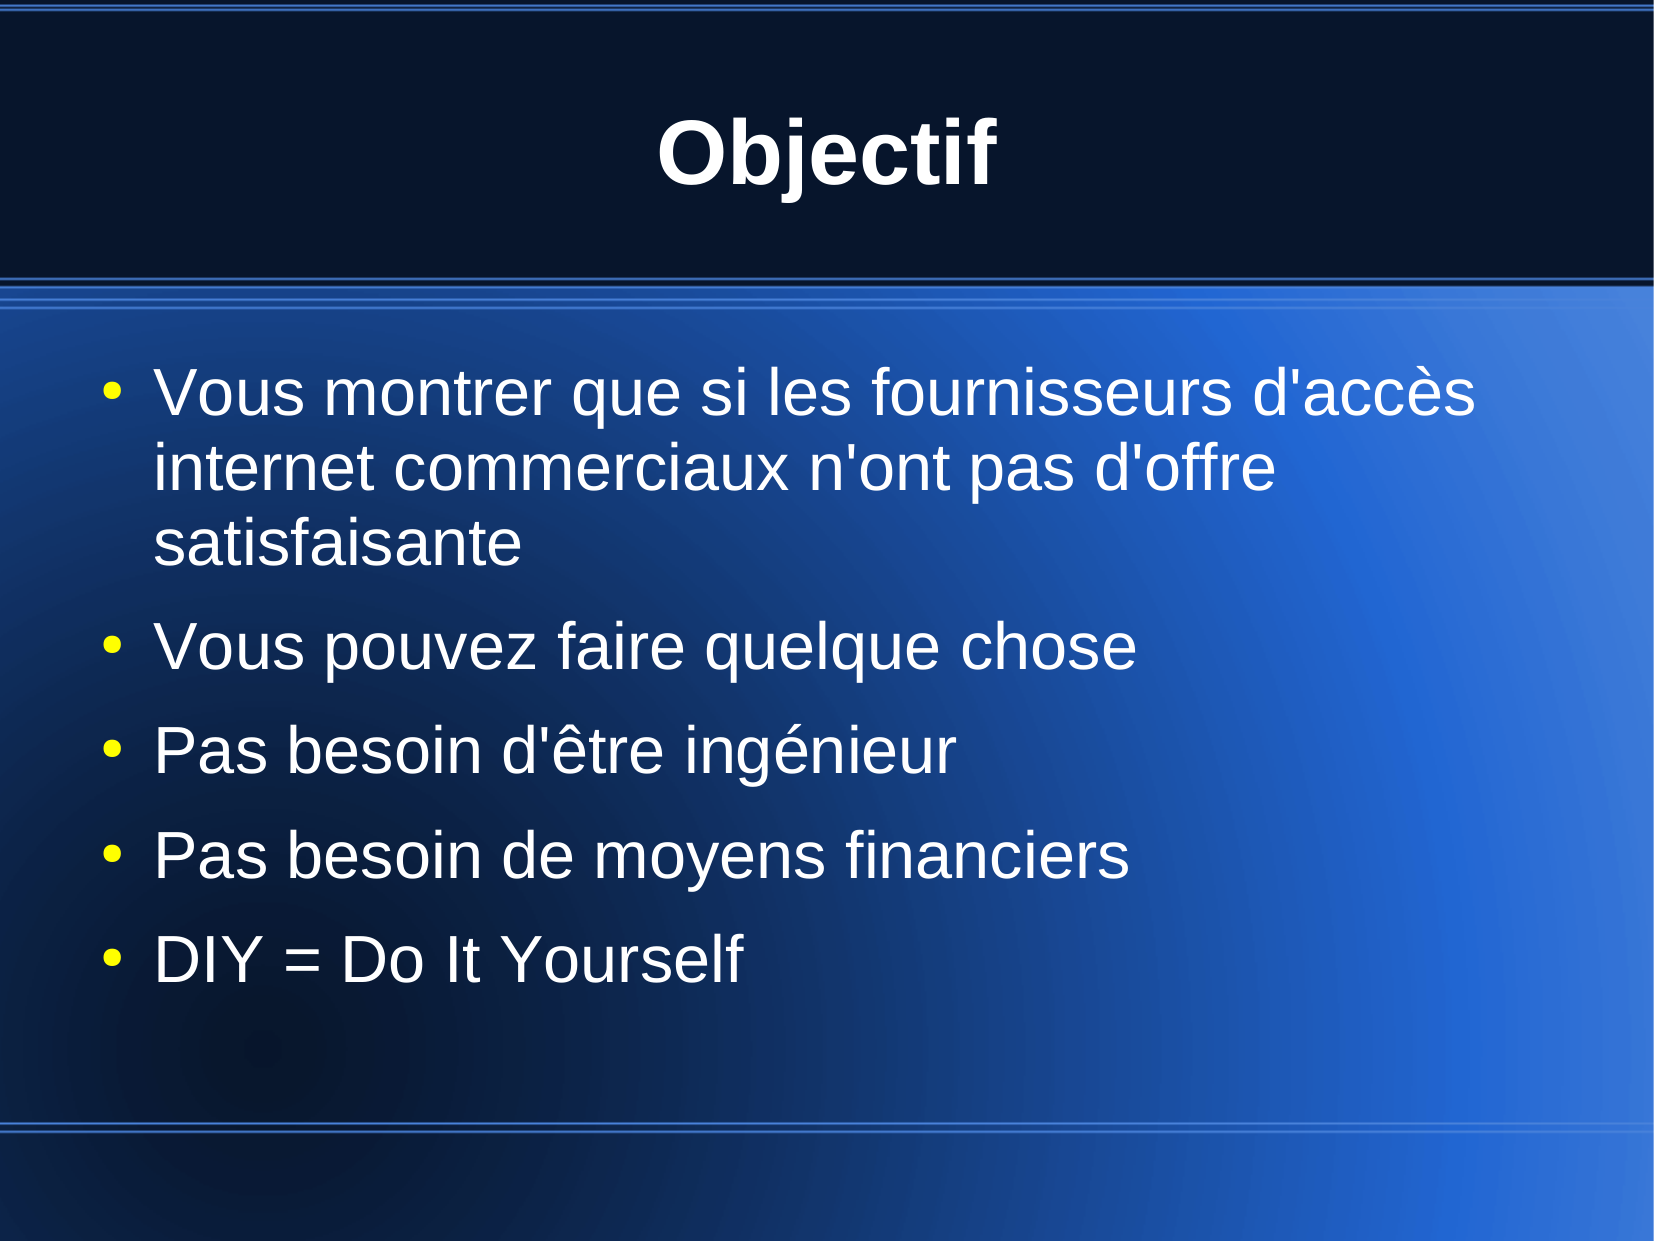

# Objectif
Vous montrer que si les fournisseurs d'accès internet commerciaux n'ont pas d'offre satisfaisante
Vous pouvez faire quelque chose
Pas besoin d'être ingénieur
Pas besoin de moyens financiers
DIY = Do It Yourself